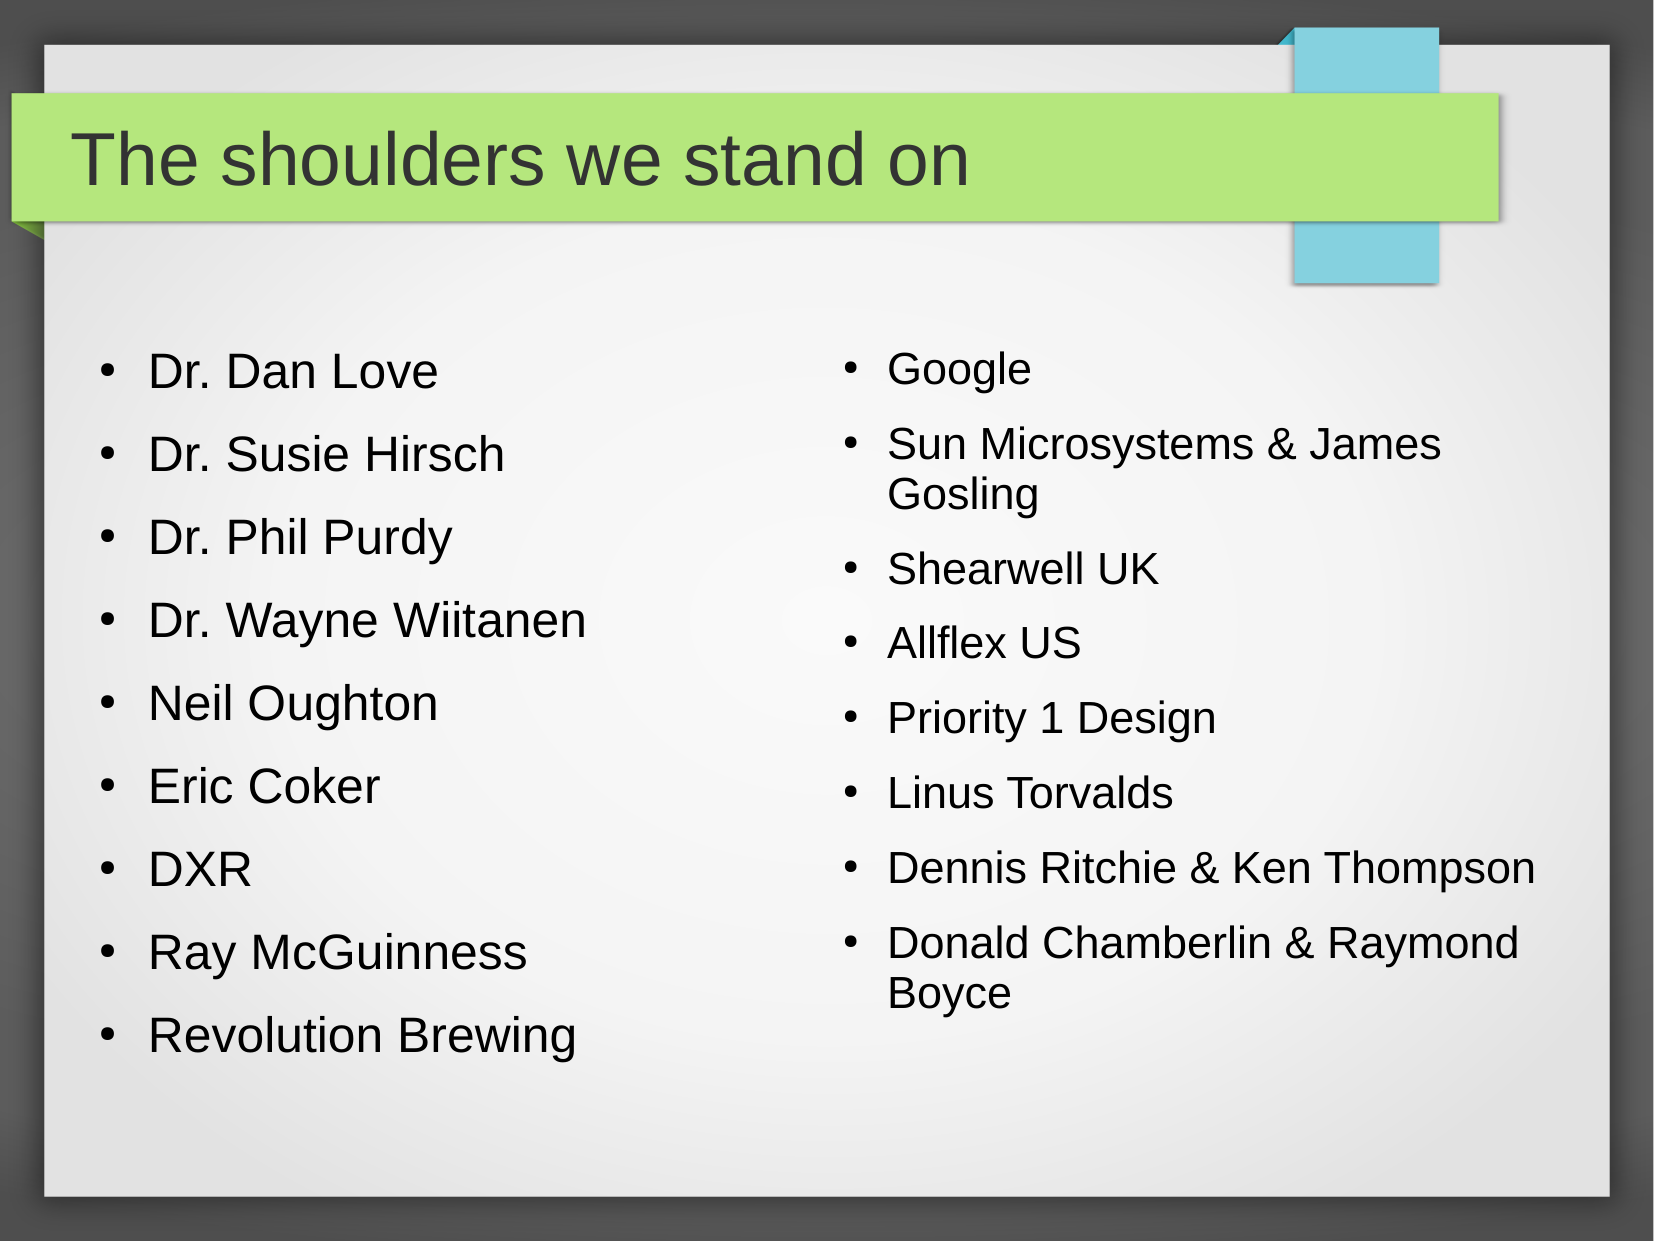

# The shoulders we stand on
Dr. Dan Love
Dr. Susie Hirsch
Dr. Phil Purdy
Dr. Wayne Wiitanen
Neil Oughton
Eric Coker
DXR
Ray McGuinness
Revolution Brewing
Google
Sun Microsystems & James Gosling
Shearwell UK
Allflex US
Priority 1 Design
Linus Torvalds
Dennis Ritchie & Ken Thompson
Donald Chamberlin & Raymond Boyce